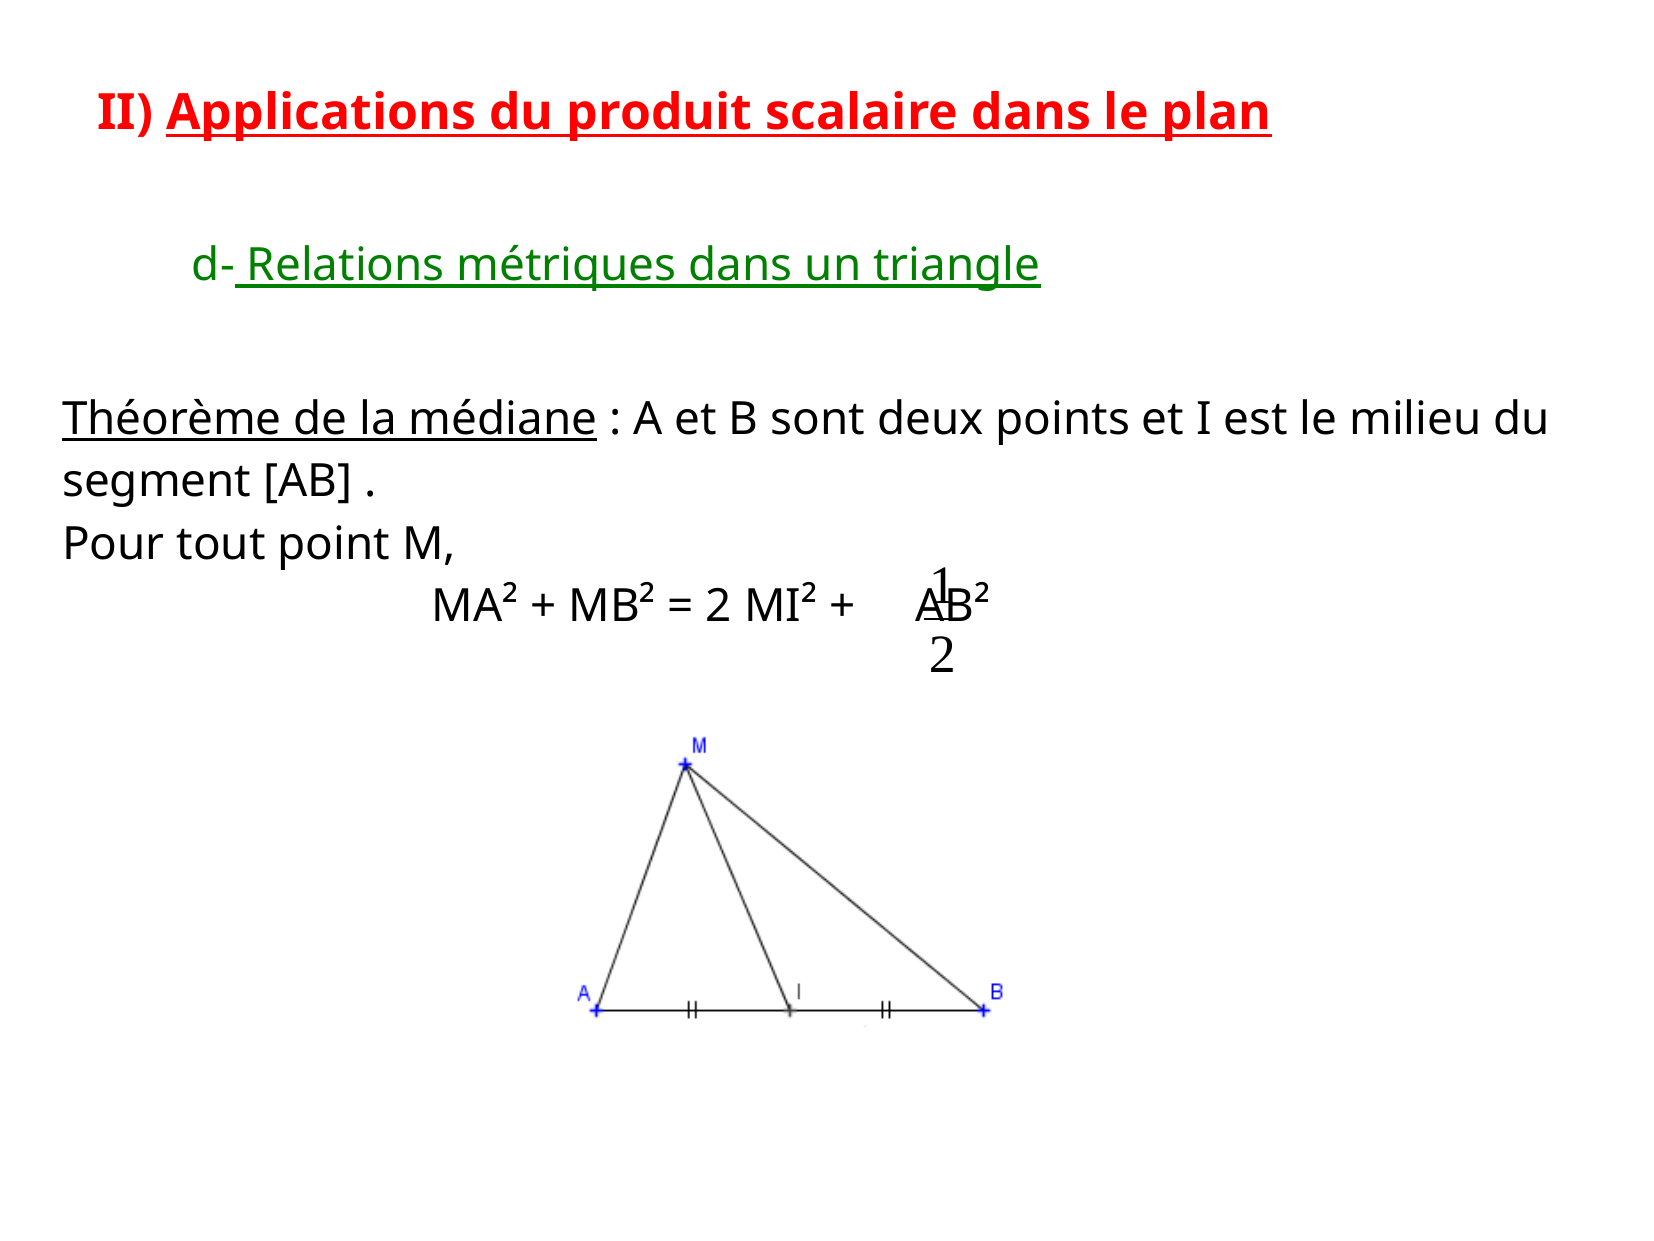

II) Applications du produit scalaire dans le plan
d- Relations métriques dans un triangle
Théorème de la médiane : A et B sont deux points et I est le milieu du segment [AB] .
Pour tout point M,
					MA² + MB² = 2 MI² + AB²